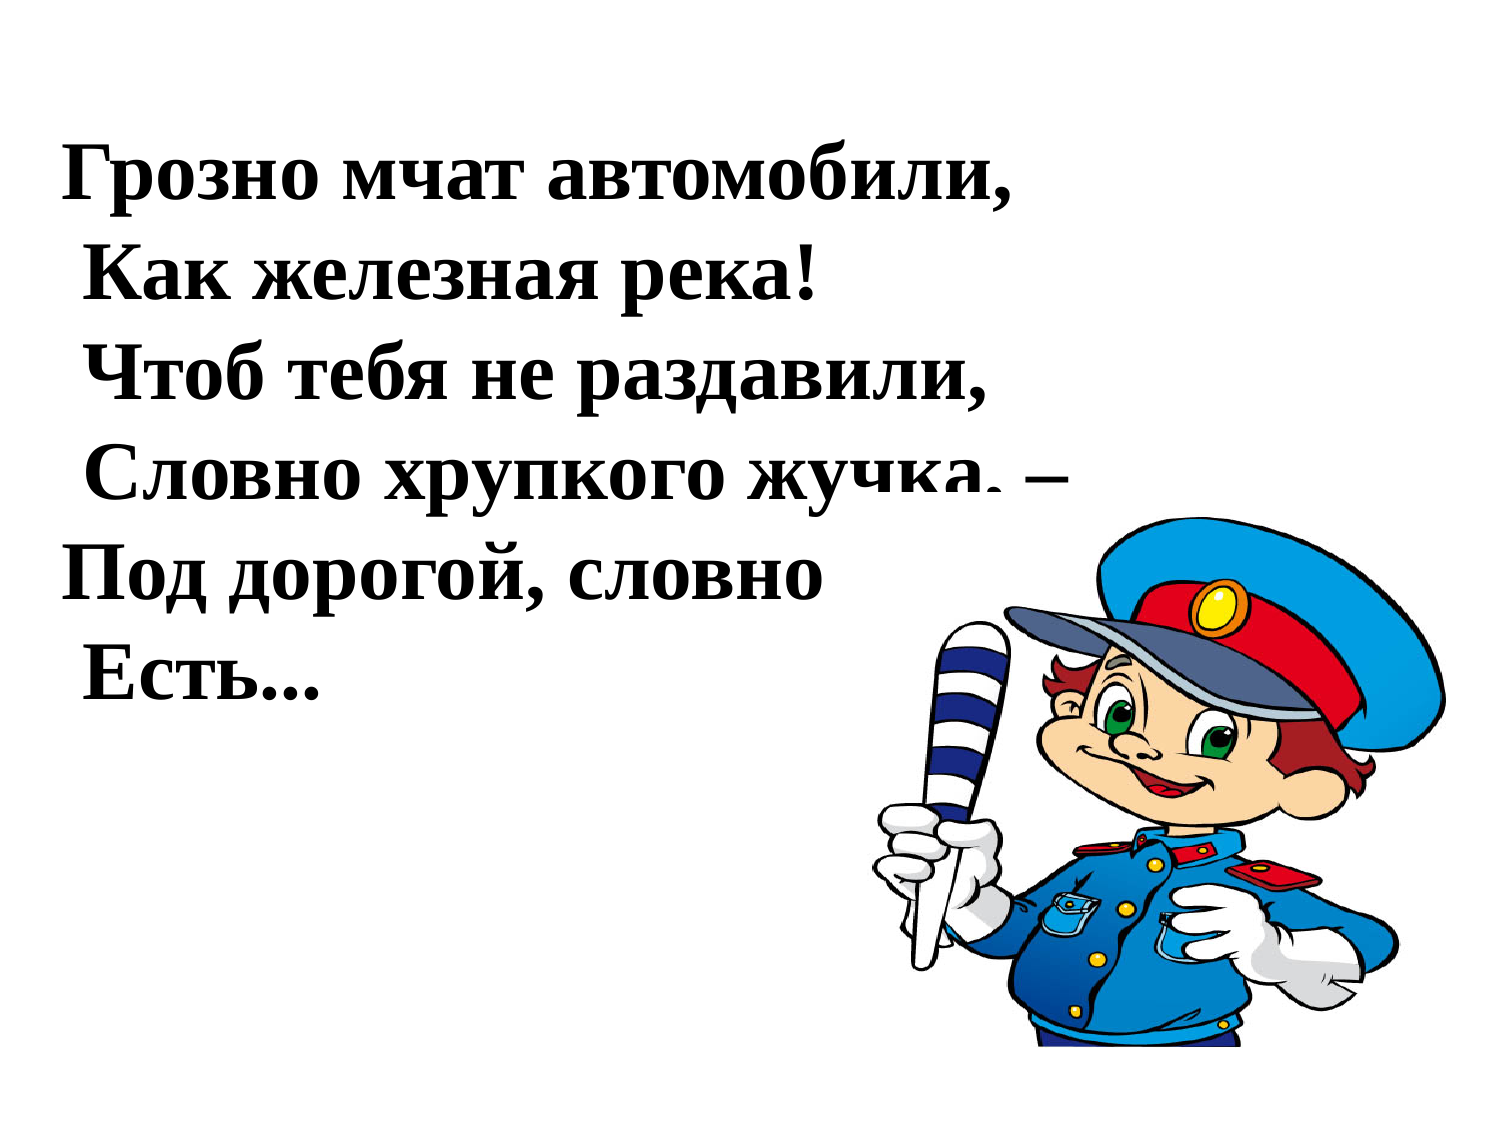

Грозно мчат автомобили,
 Как железная река!
 Чтоб тебя не раздавили,
 Словно хрупкого жучка, –
Под дорогой, словно грот,
 Есть...